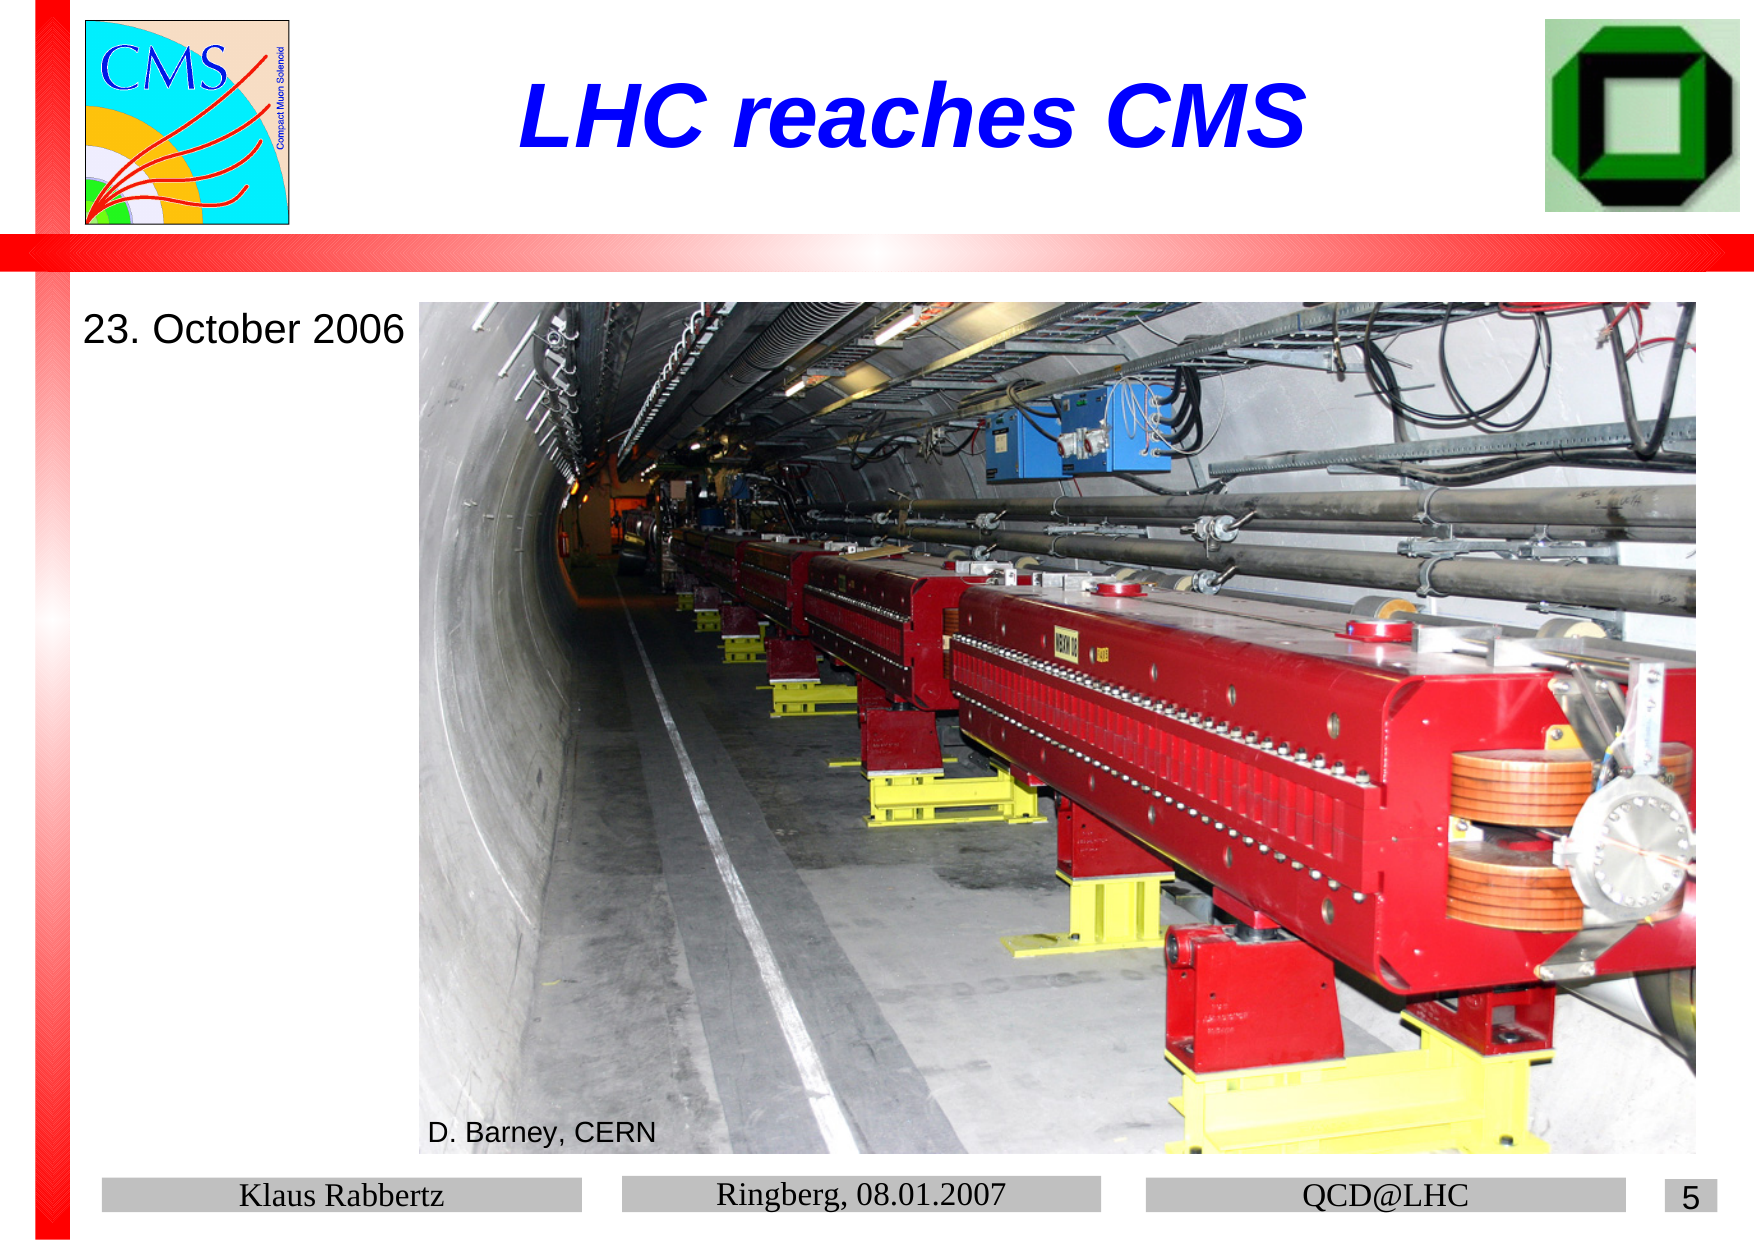

# LHC reaches CMS
23. October 2006
D. Barney, CERN